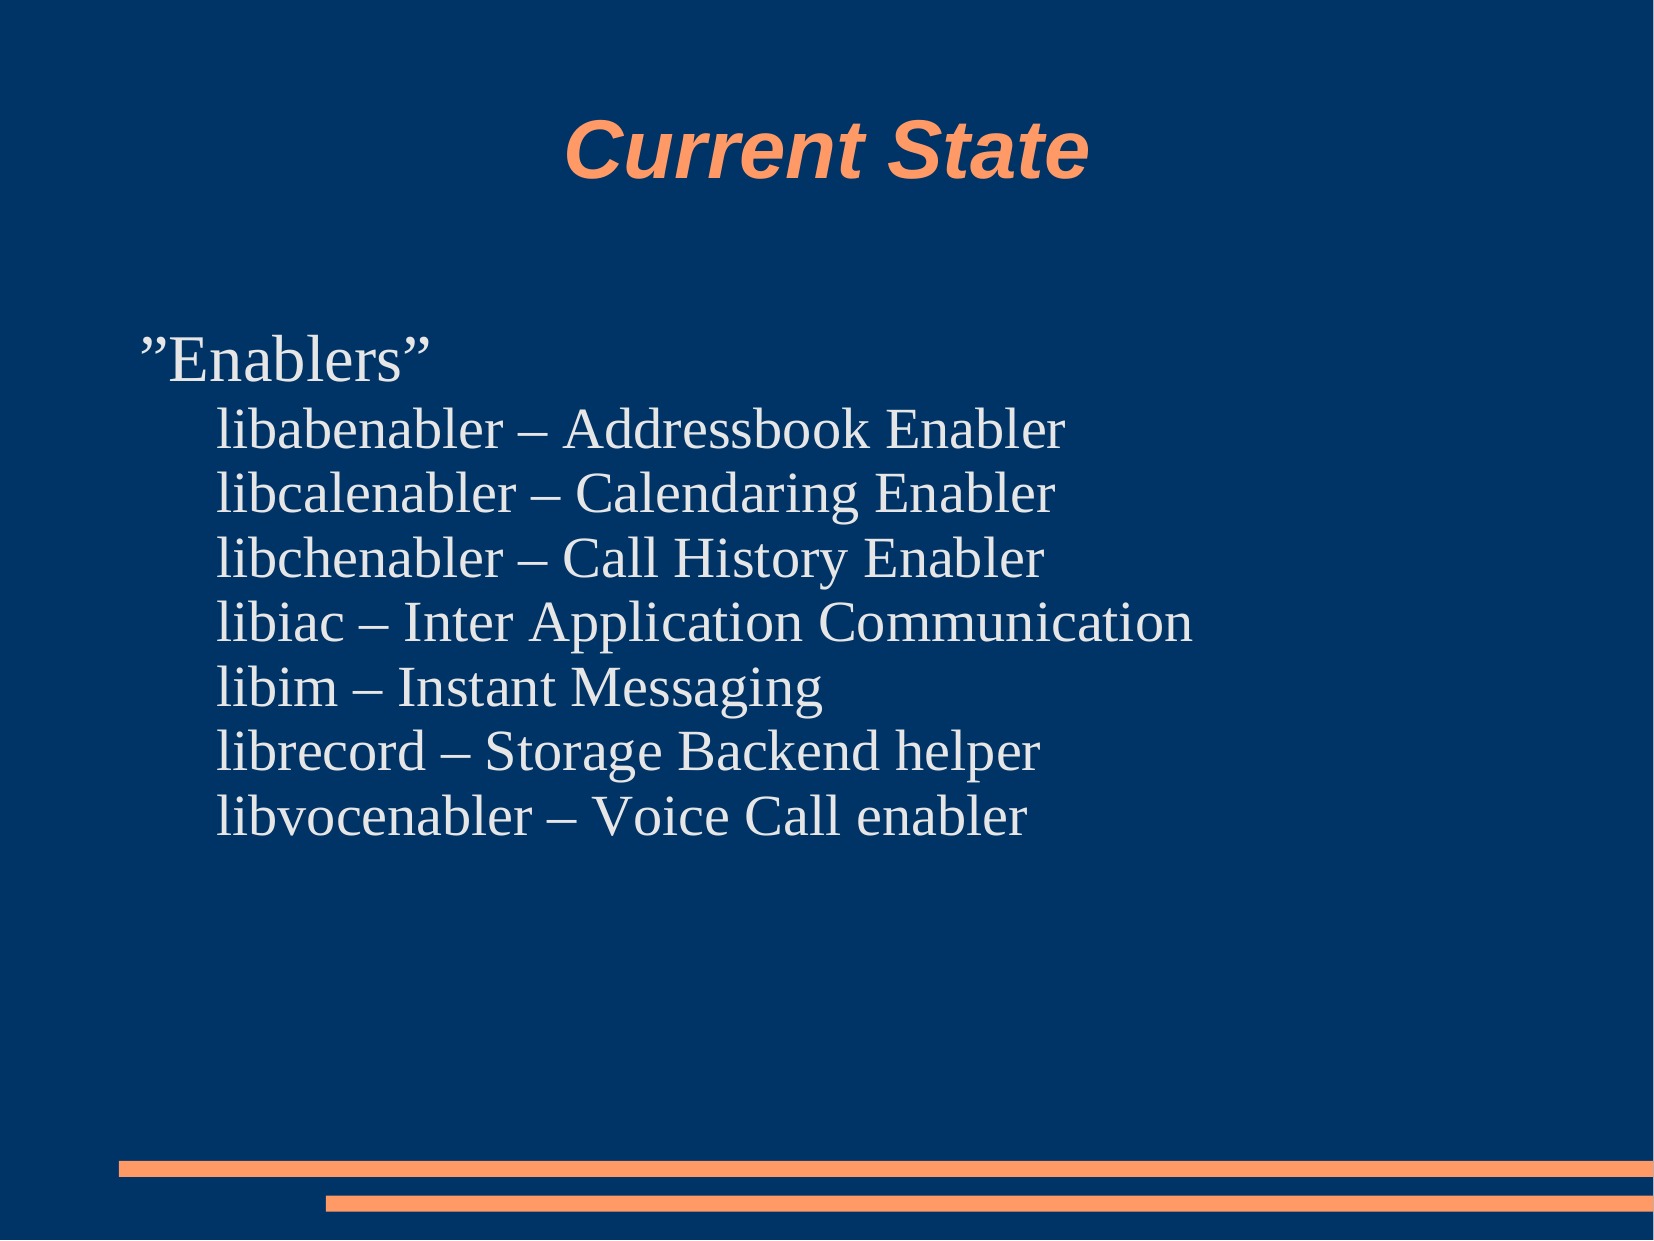

# Current State
”Enablers”
libabenabler – Addressbook Enabler
libcalenabler – Calendaring Enabler
libchenabler – Call History Enabler
libiac – Inter Application Communication
libim – Instant Messaging
librecord – Storage Backend helper
libvocenabler – Voice Call enabler